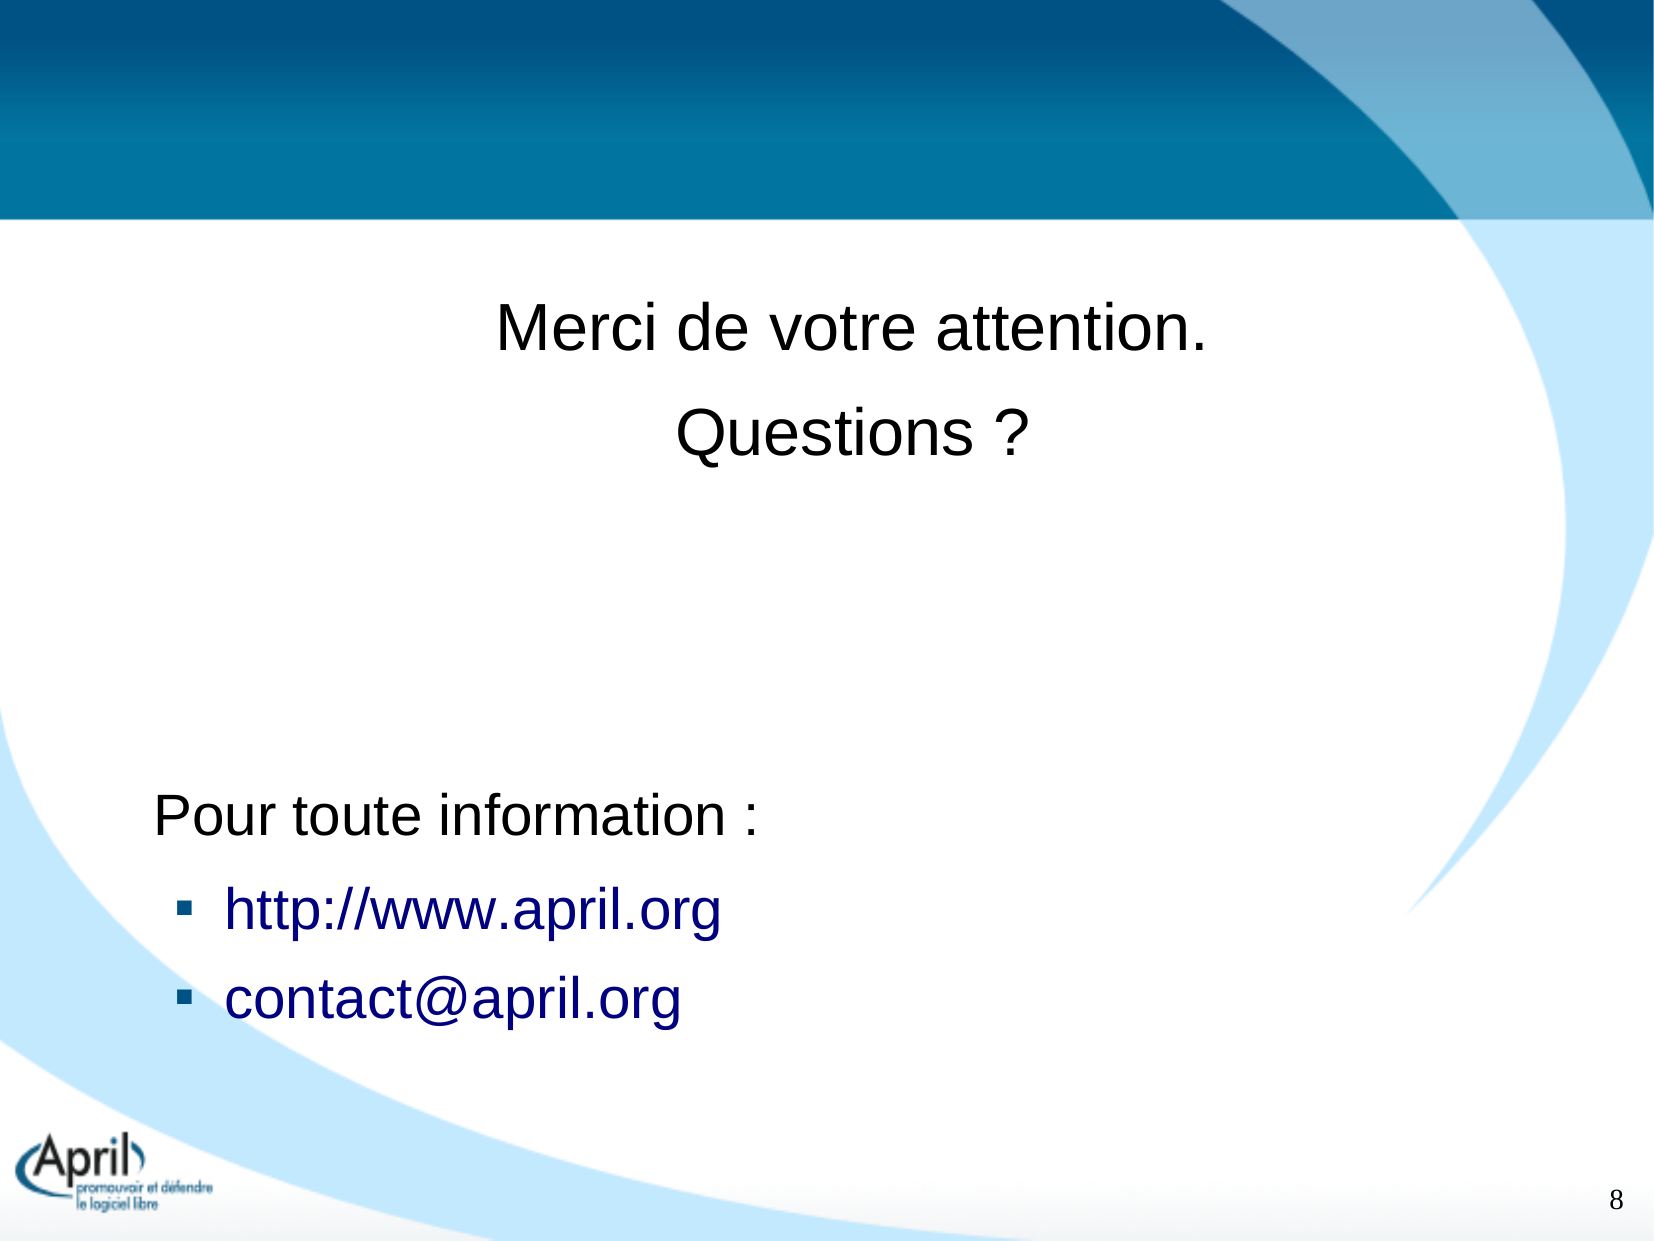

#
Merci de votre attention.
Questions ?
Pour toute information :
http://www.april.org
contact@april.org
8